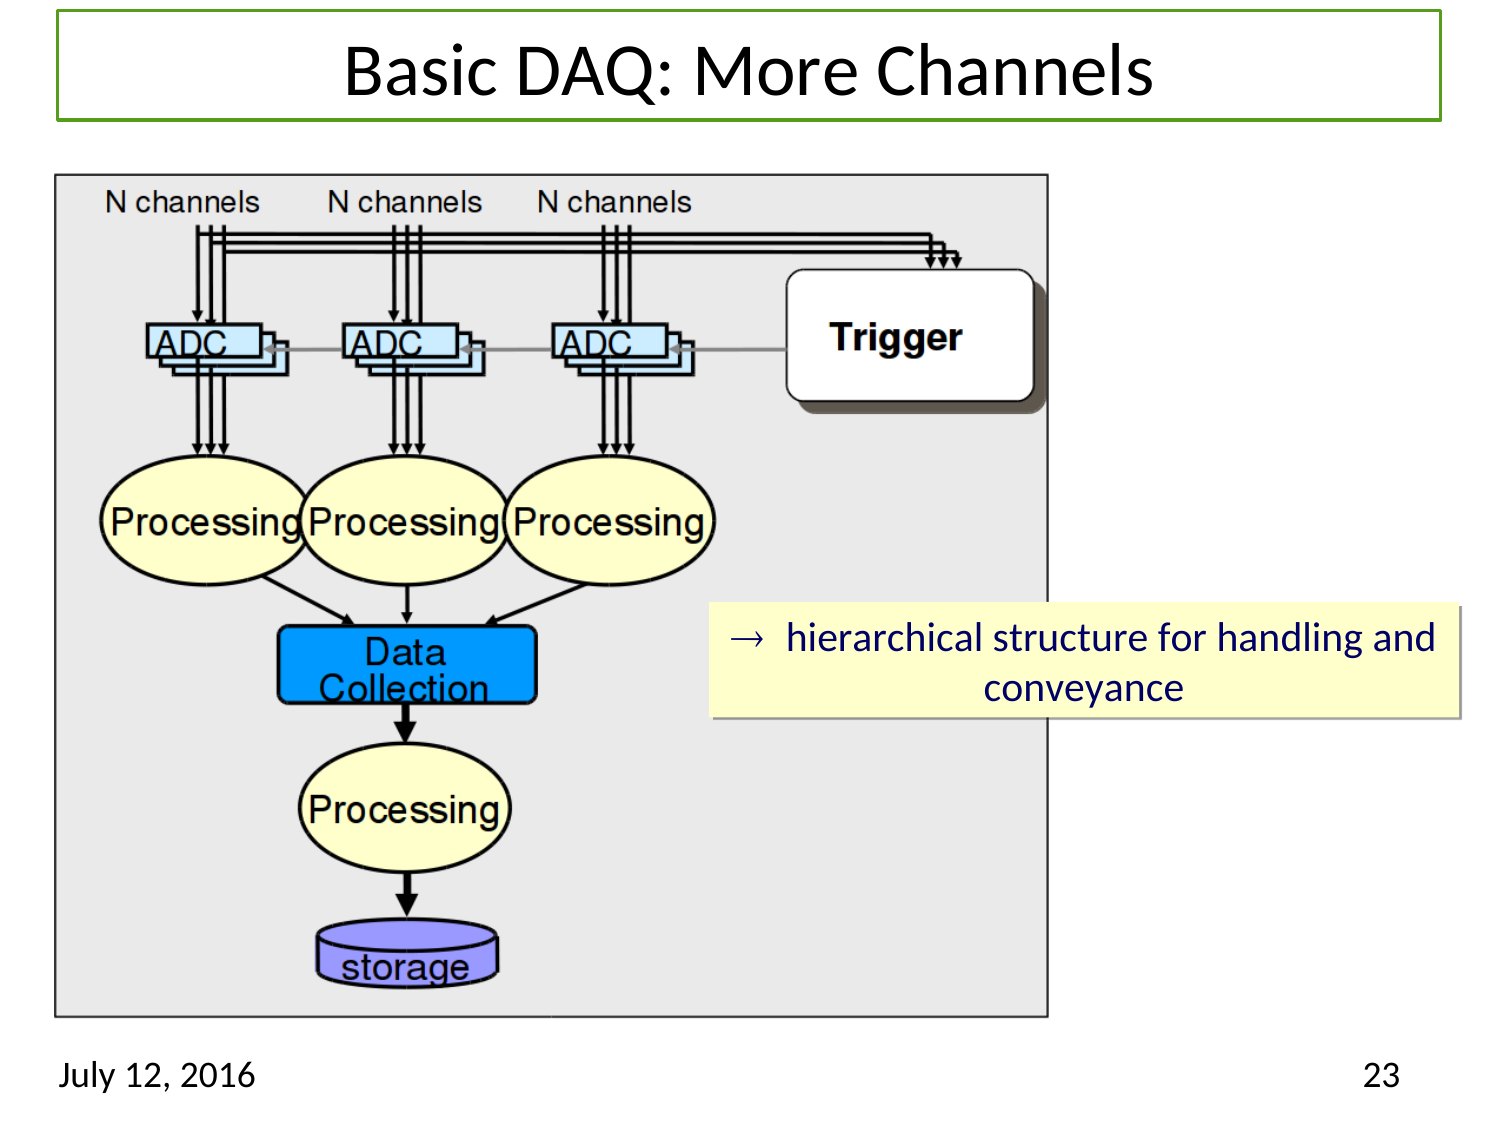

# Basic DAQ: More Channels
 hierarchical structure for handling and conveyance
23